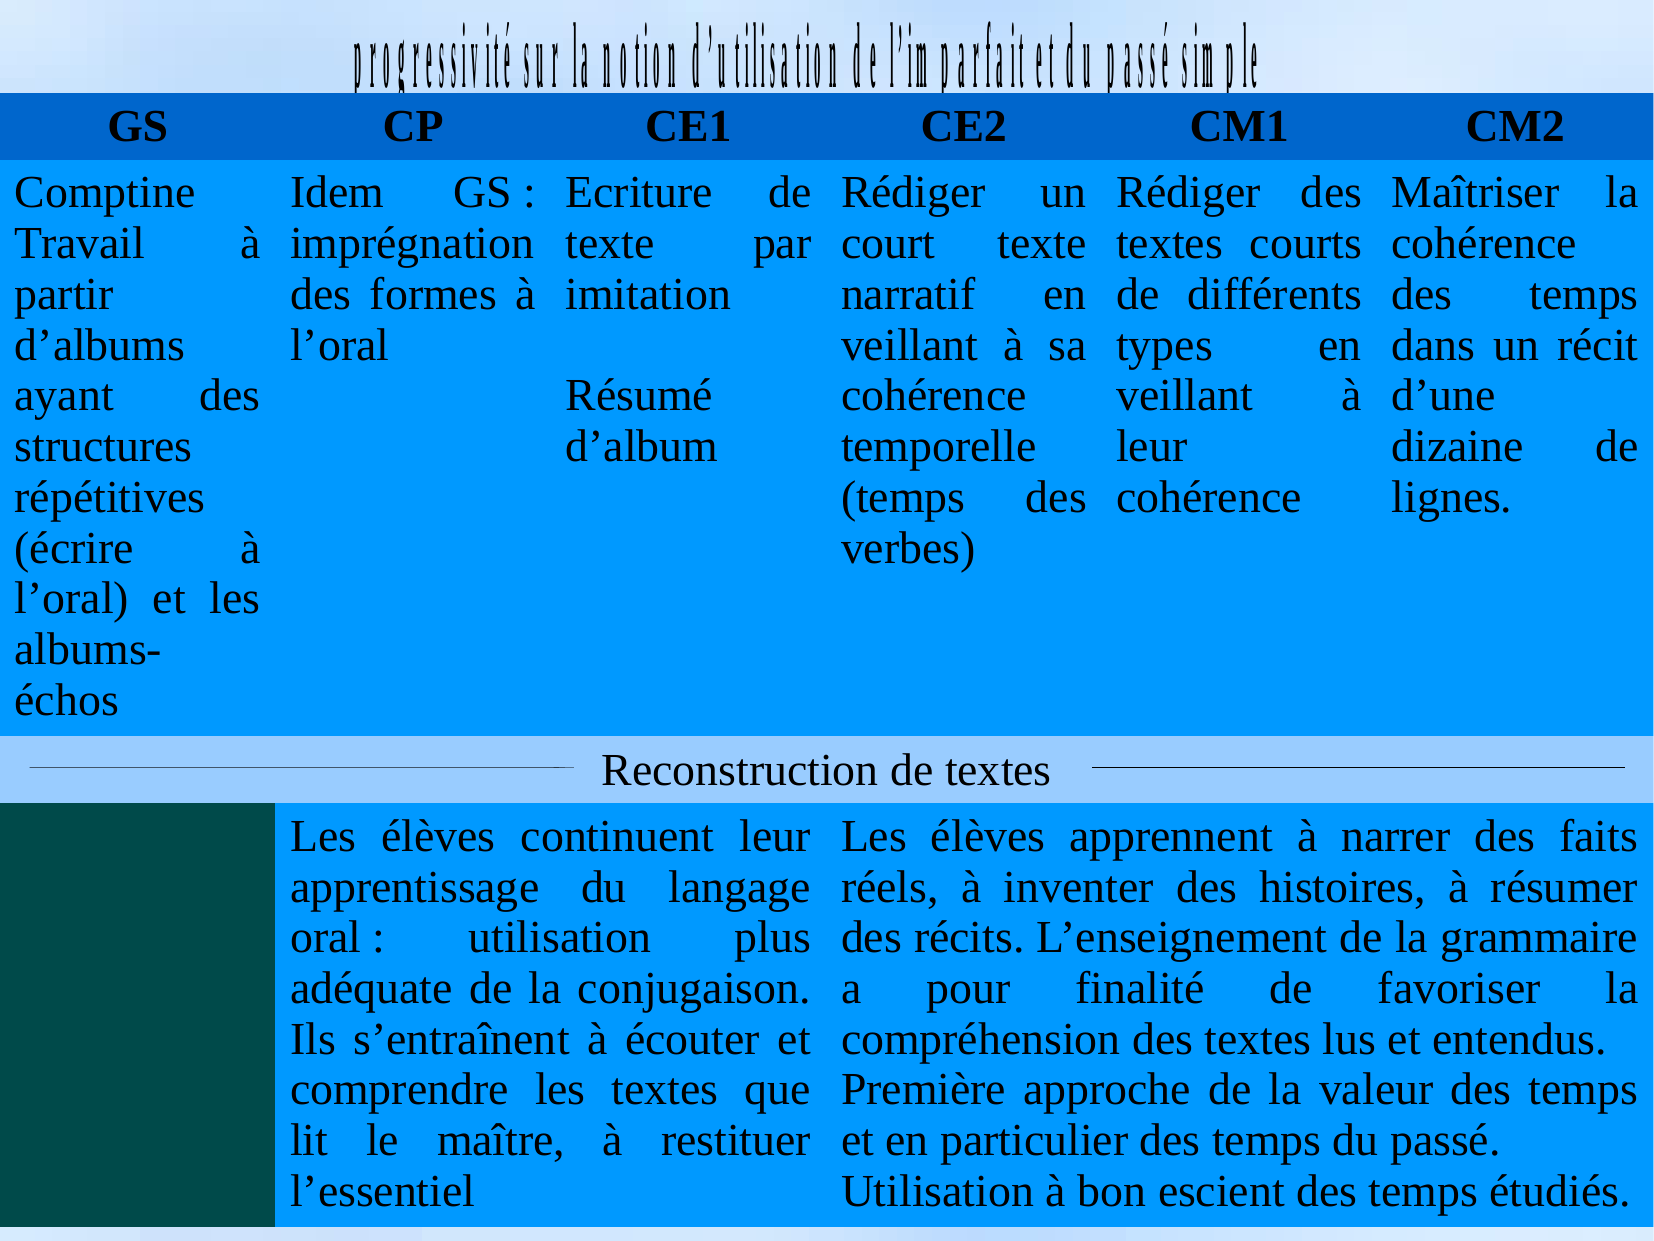

| GS | CP | CE1 | CE2 | CM1 | CM2 |
| --- | --- | --- | --- | --- | --- |
| Comptine Travail à partir d’albums ayant des structures répétitives (écrire à l’oral) et les albums-échos | Idem GS : imprégnation des formes à l’oral | Ecriture de texte par imitation Résumé d’album | Rédiger un court texte narratif en veillant à sa cohérence temporelle (temps des verbes) | Rédiger des textes courts de différents types en veillant à leur cohérence | Maîtriser la cohérence des temps dans un récit d’une dizaine de lignes. |
| Reconstruction de textes | | | | | |
| | Les élèves continuent leur apprentissage du langage oral : utilisation plus adéquate de la conjugaison. Ils s’entraînent à écouter et comprendre les textes que lit le maître, à restituer l’essentiel | | Les élèves apprennent à narrer des faits réels, à inventer des histoires, à résumer des récits. L’enseignement de la grammaire a pour finalité de favoriser la compréhension des textes lus et entendus. Première approche de la valeur des temps et en particulier des temps du passé. Utilisation à bon escient des temps étudiés. | | |